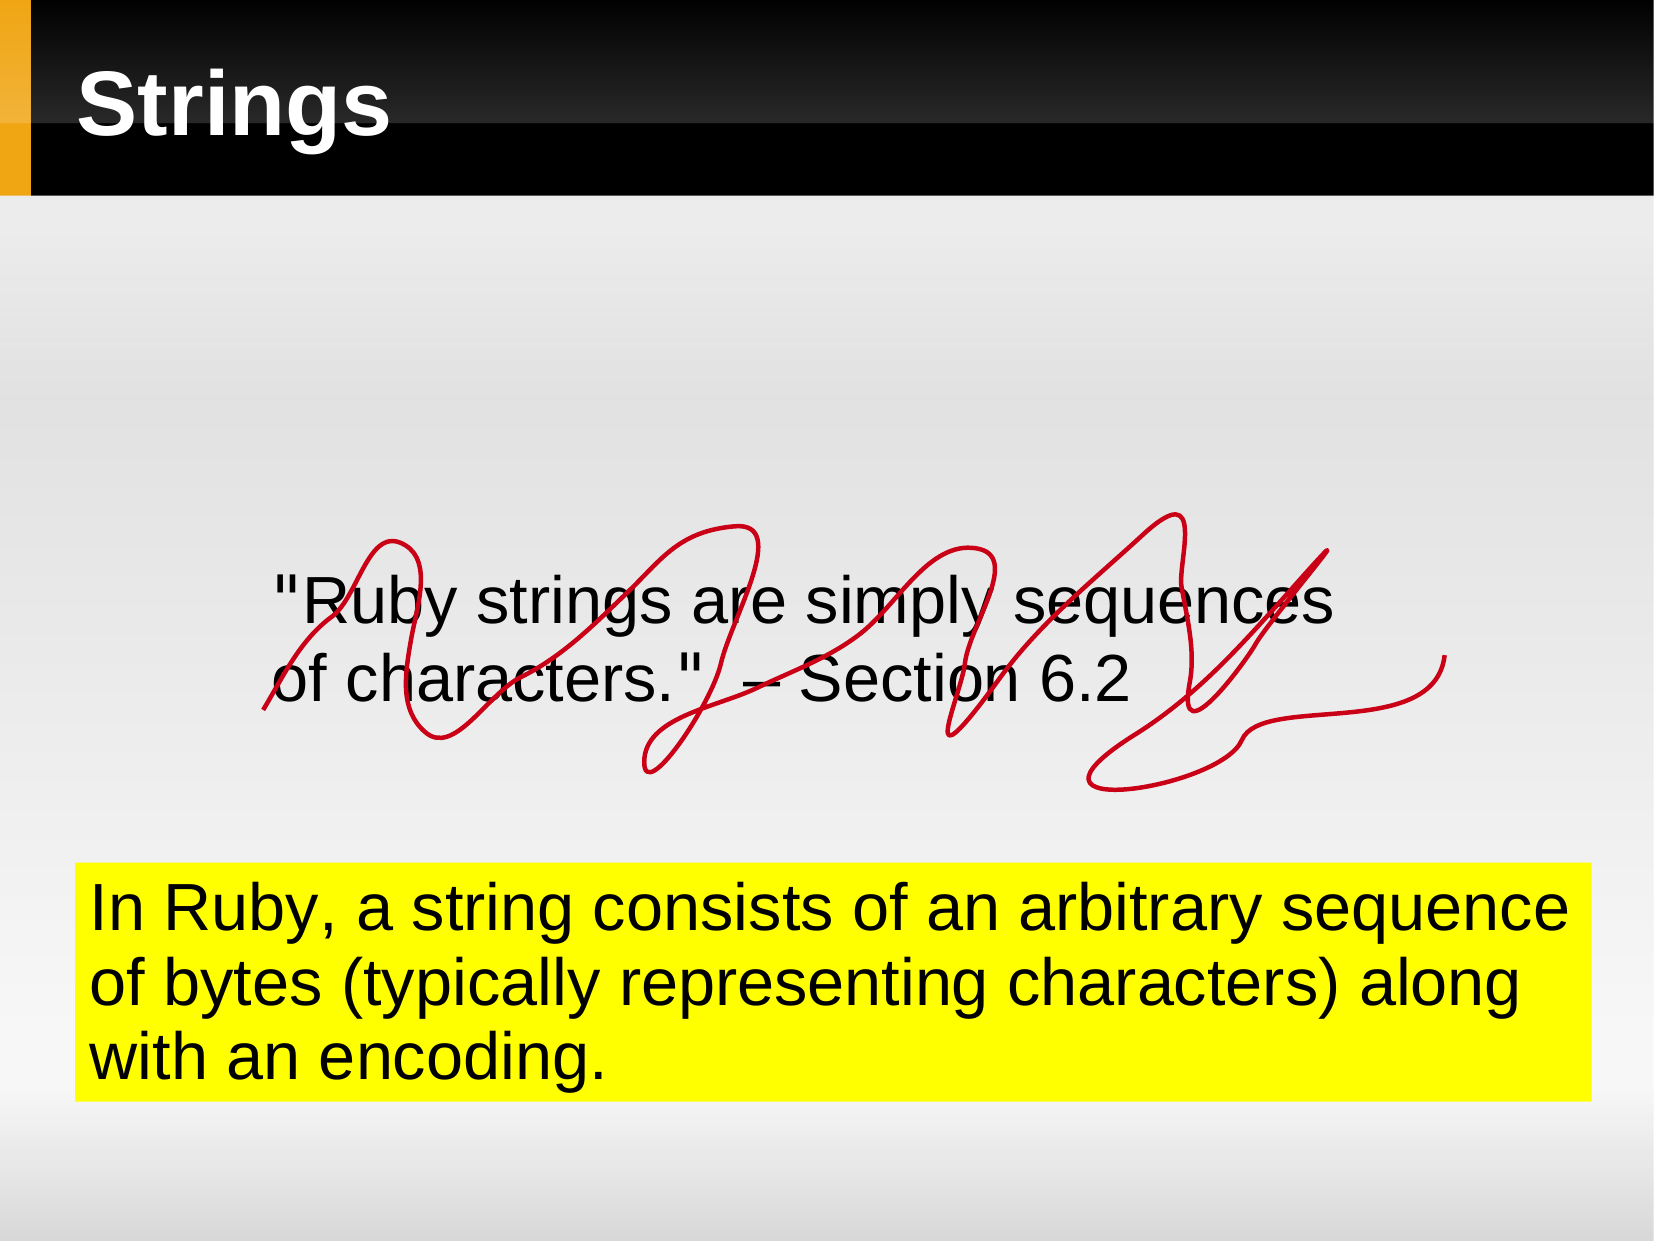

# Strings
"Ruby strings are simply sequences
of characters." – Section 6.2
In Ruby, a string consists of an arbitrary sequence
of bytes (typically representing characters) along
with an encoding.